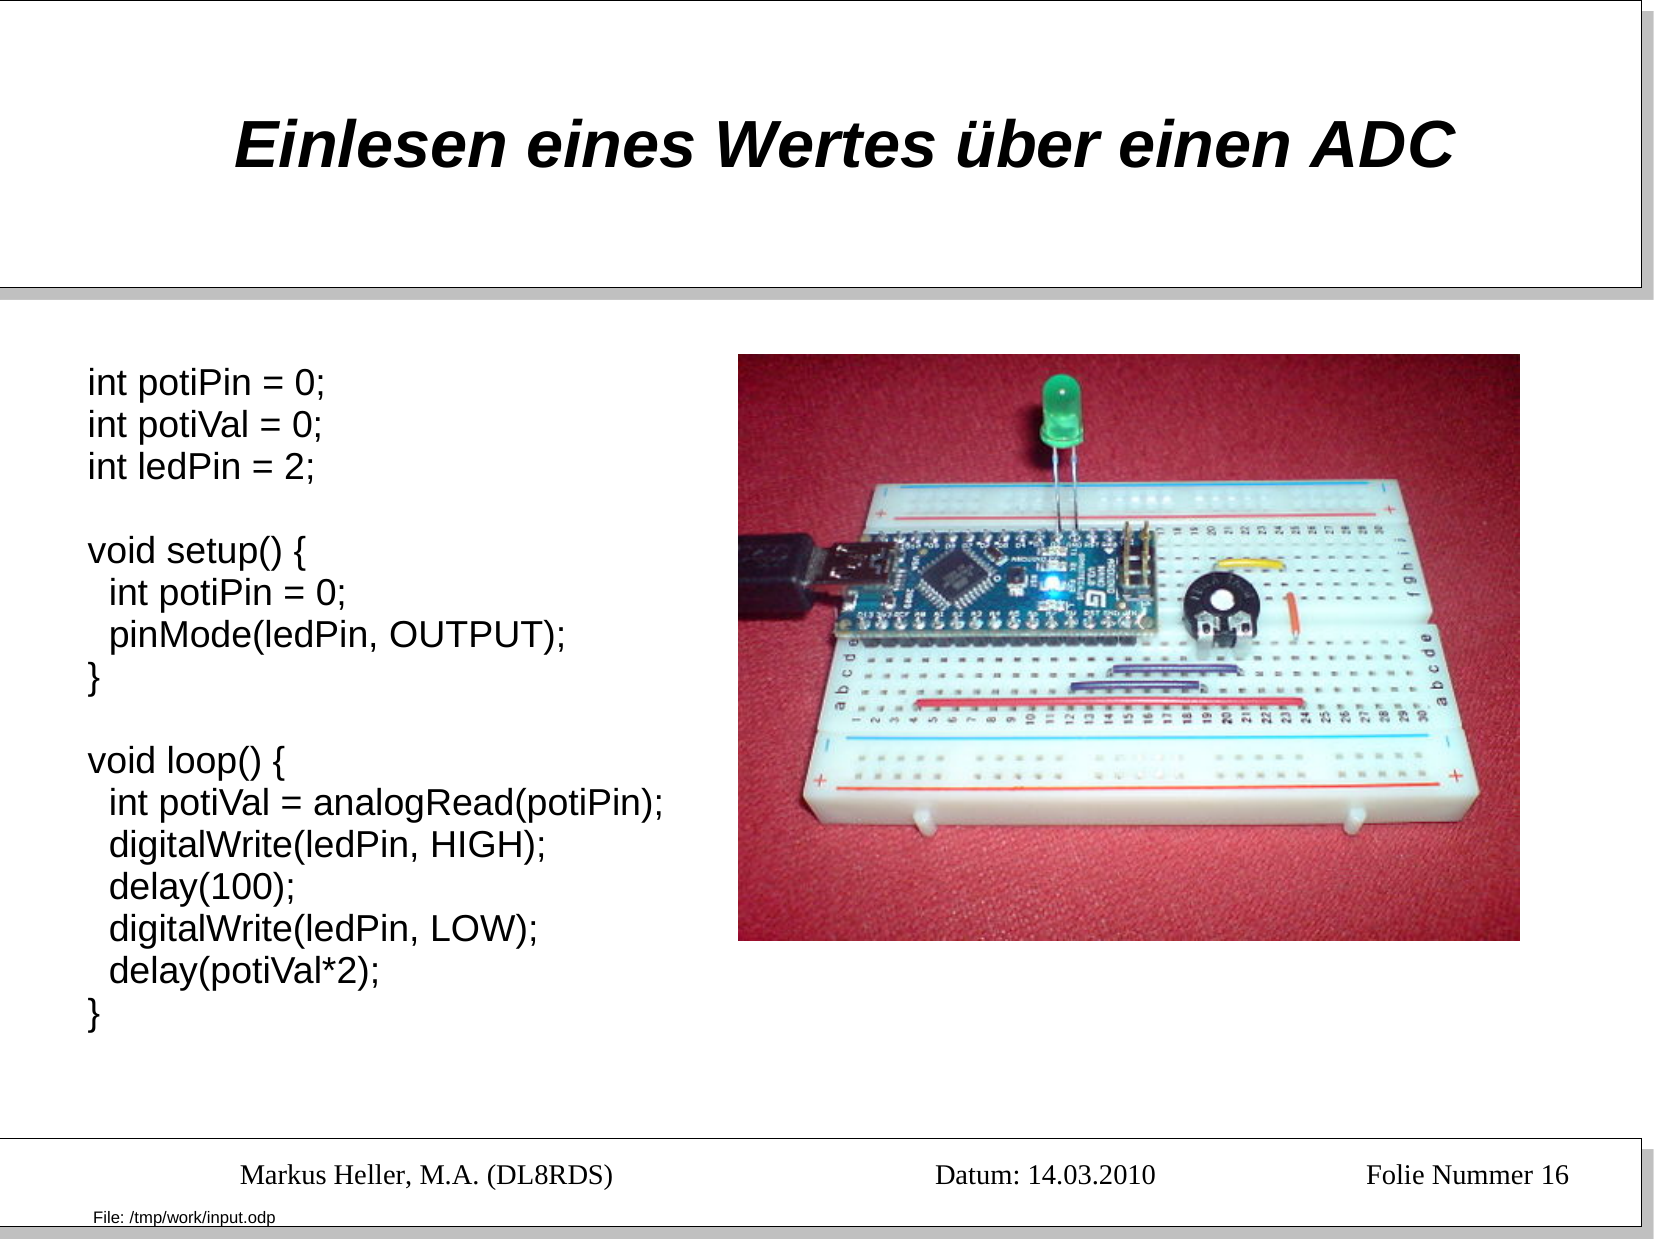

# Einlesen eines Wertes über einen ADC
int potiPin = 0;
int potiVal = 0;
int ledPin = 2;
void setup() {
 int potiPin = 0;
 pinMode(ledPin, OUTPUT);
}
void loop() {
 int potiVal = analogRead(potiPin);
 digitalWrite(ledPin, HIGH);
 delay(100);
 digitalWrite(ledPin, LOW);
 delay(potiVal*2);
}